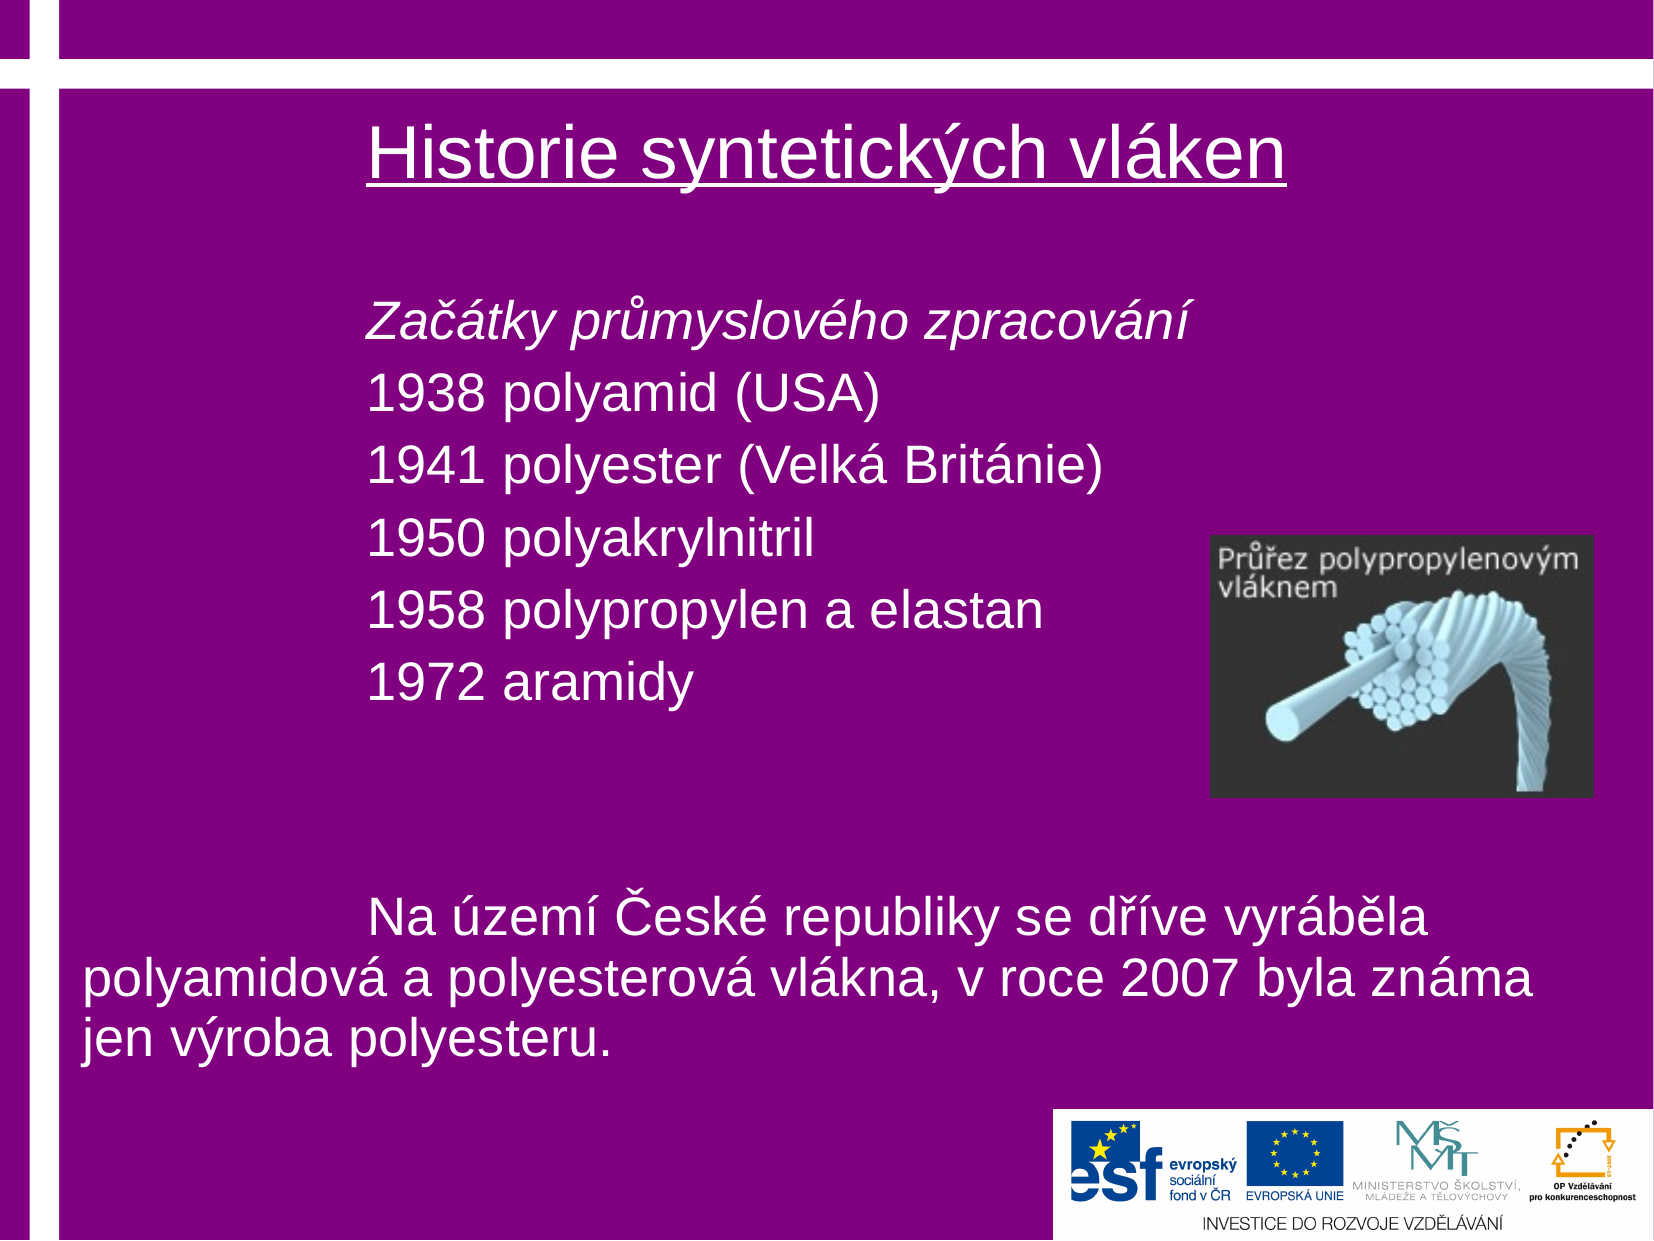

# Historie syntetických vláken
Začátky průmyslového zpracování
1938 polyamid (USA)
1941 polyester (Velká Británie)
1950 polyakrylnitril
1958 polypropylen a elastan
1972 aramidy
 Na území České republiky se dříve vyráběla polyamidová a polyesterová vlákna, v roce 2007 byla známa jen výroba polyesteru.